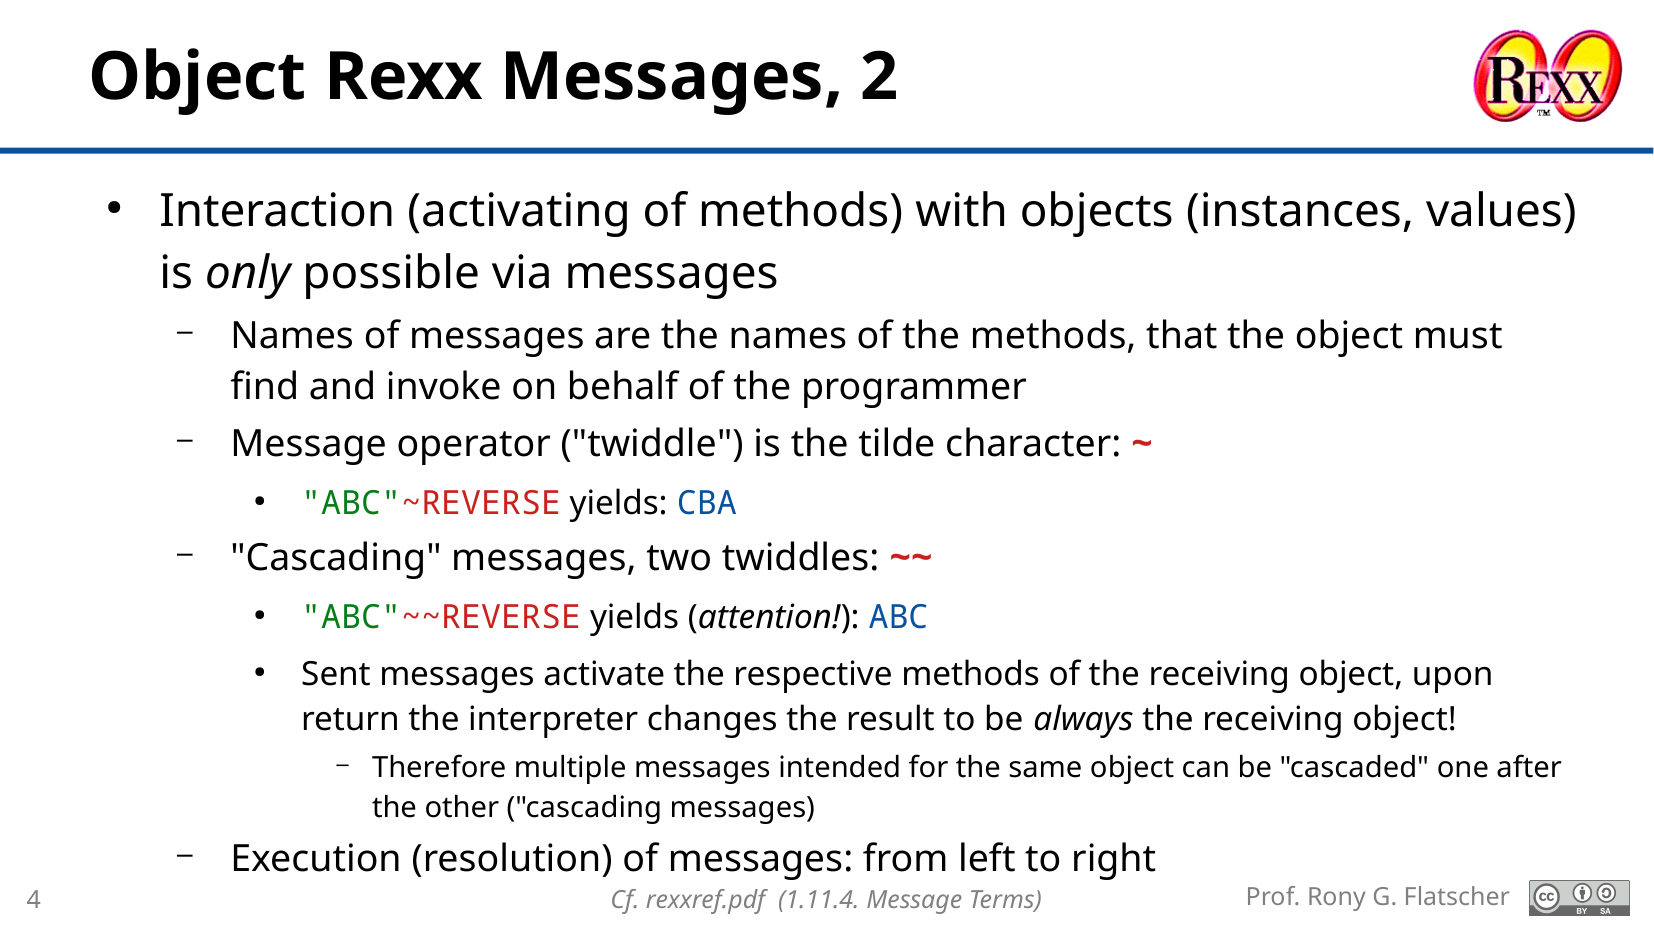

# Object Rexx Messages, 2
Interaction (activating of methods) with objects (instances, values) is only possible via messages
Names of messages are the names of the methods, that the object must find and invoke on behalf of the programmer
Message operator ("twiddle") is the tilde character: ~
"ABC"~REVERSE yields: CBA
"Cascading" messages, two twiddles: ~~
"ABC"~~REVERSE yields (attention!): ABC
Sent messages activate the respective methods of the receiving object, upon return the interpreter changes the result to be always the receiving object!
Therefore multiple messages intended for the same object can be "cascaded" one after the other ("cascading messages)
Execution (resolution) of messages: from left to right
Cf. rexxref.pdf (1.11.4. Message Terms)